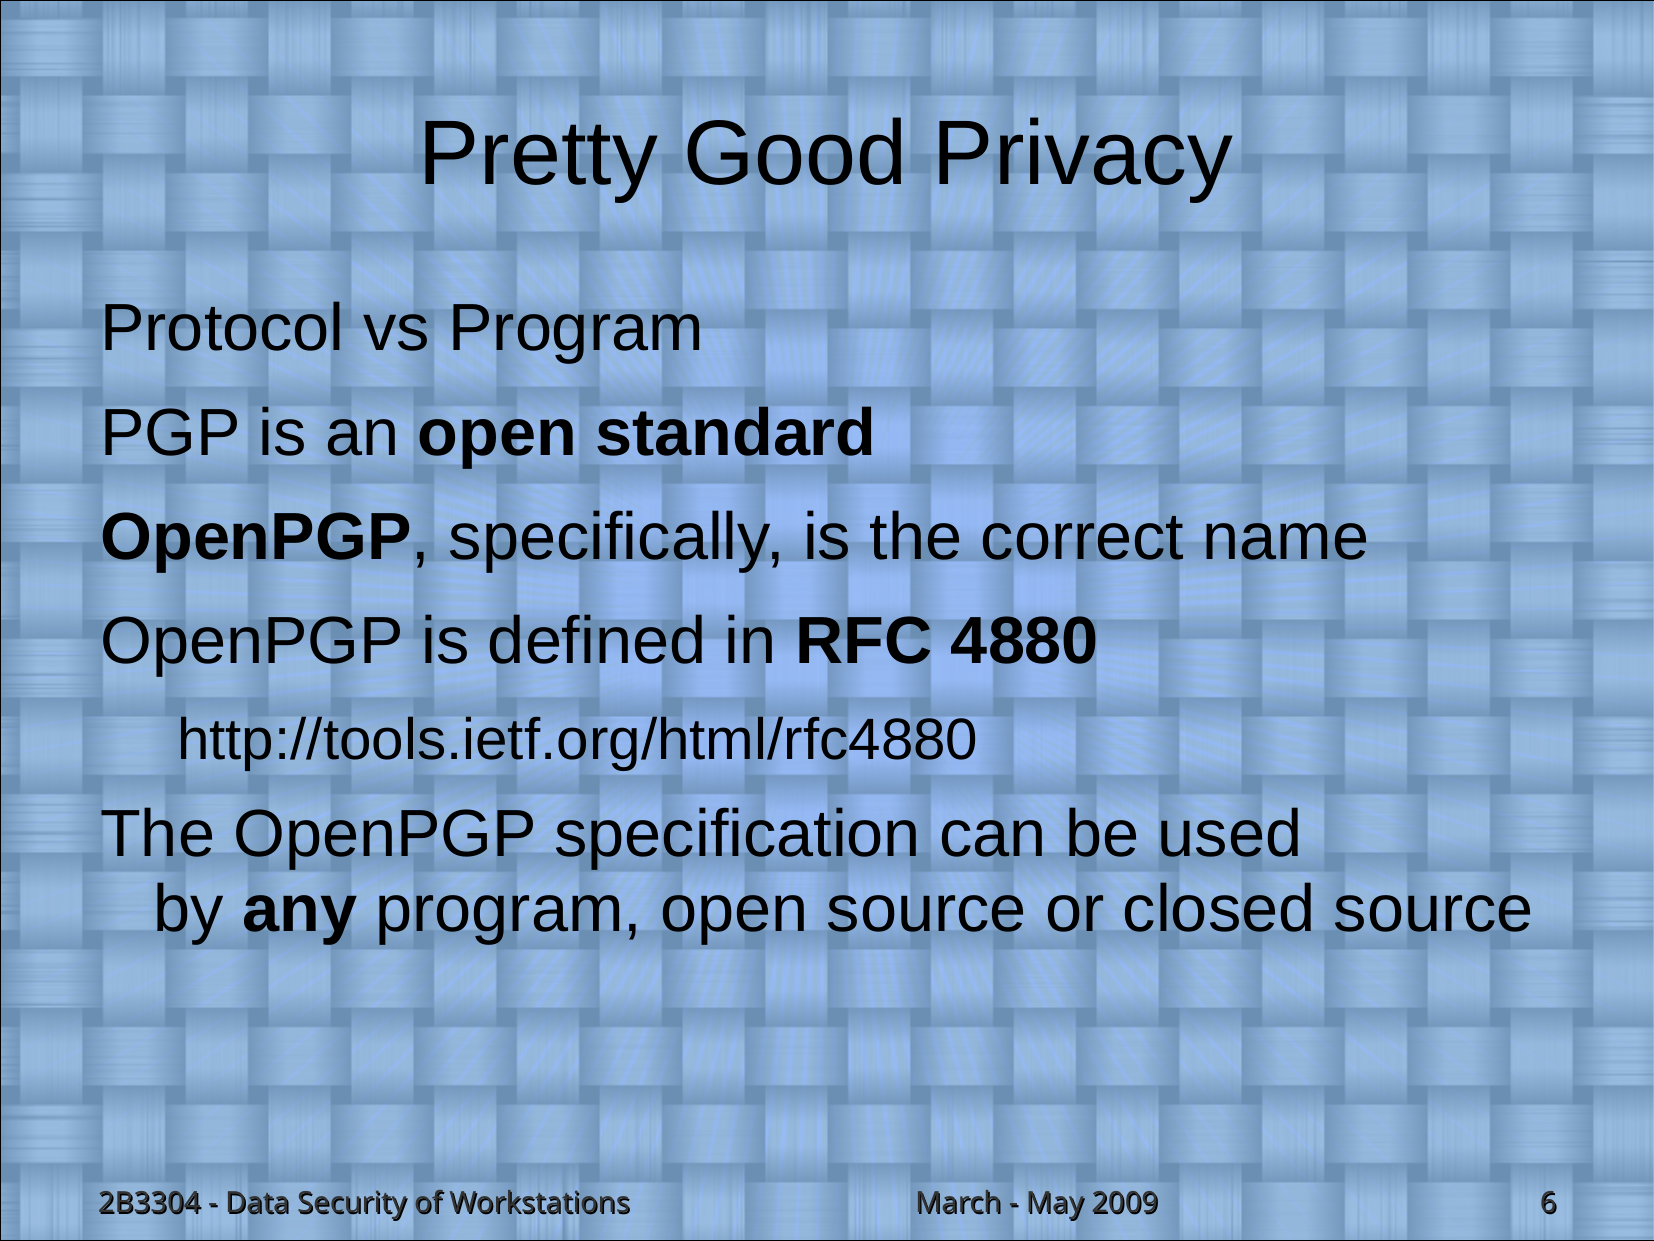

# Pretty Good Privacy
Protocol vs Program
PGP is an open standard
OpenPGP, specifically, is the correct name
OpenPGP is defined in RFC 4880
http://tools.ietf.org/html/rfc4880
The OpenPGP specification can be used
by any program, open source or closed source